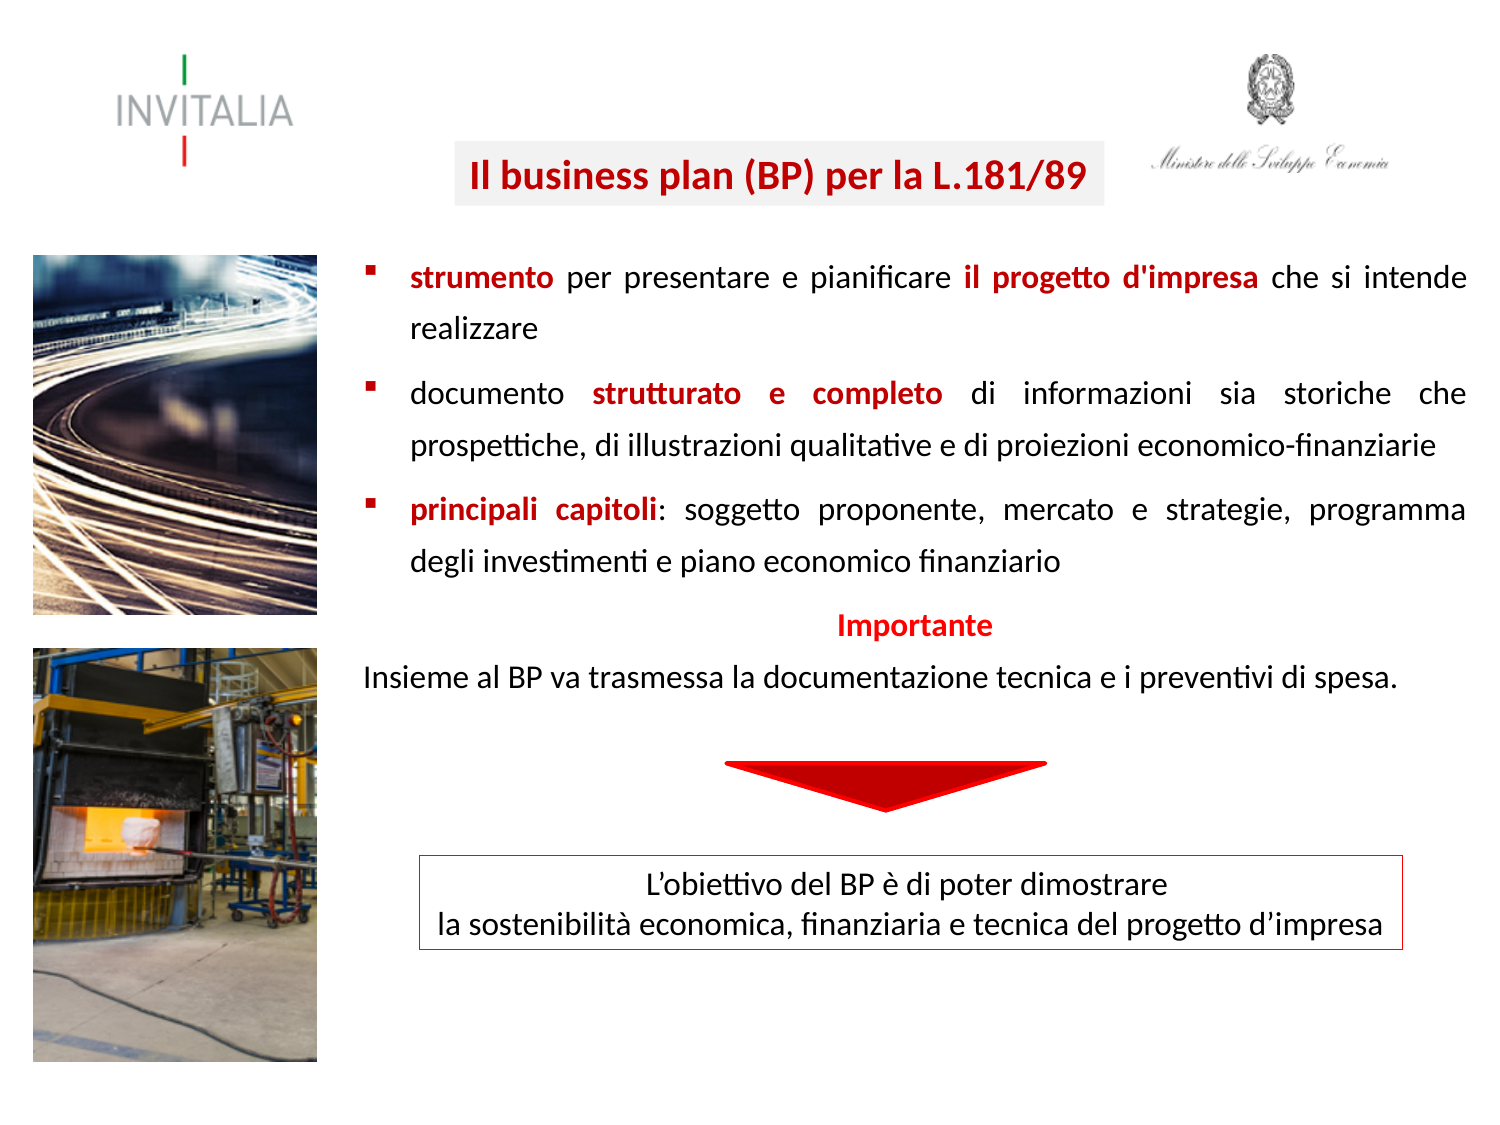

Il business plan (BP) per la L.181/89
strumento per presentare e pianificare il progetto d'impresa che si intende realizzare
documento strutturato e completo di informazioni sia storiche che prospettiche, di illustrazioni qualitative e di proiezioni economico-finanziarie
principali capitoli: soggetto proponente, mercato e strategie, programma degli investimenti e piano economico finanziario
Importante
Insieme al BP va trasmessa la documentazione tecnica e i preventivi di spesa.
L’obiettivo del BP è di poter dimostrare
la sostenibilità economica, finanziaria e tecnica del progetto d’impresa